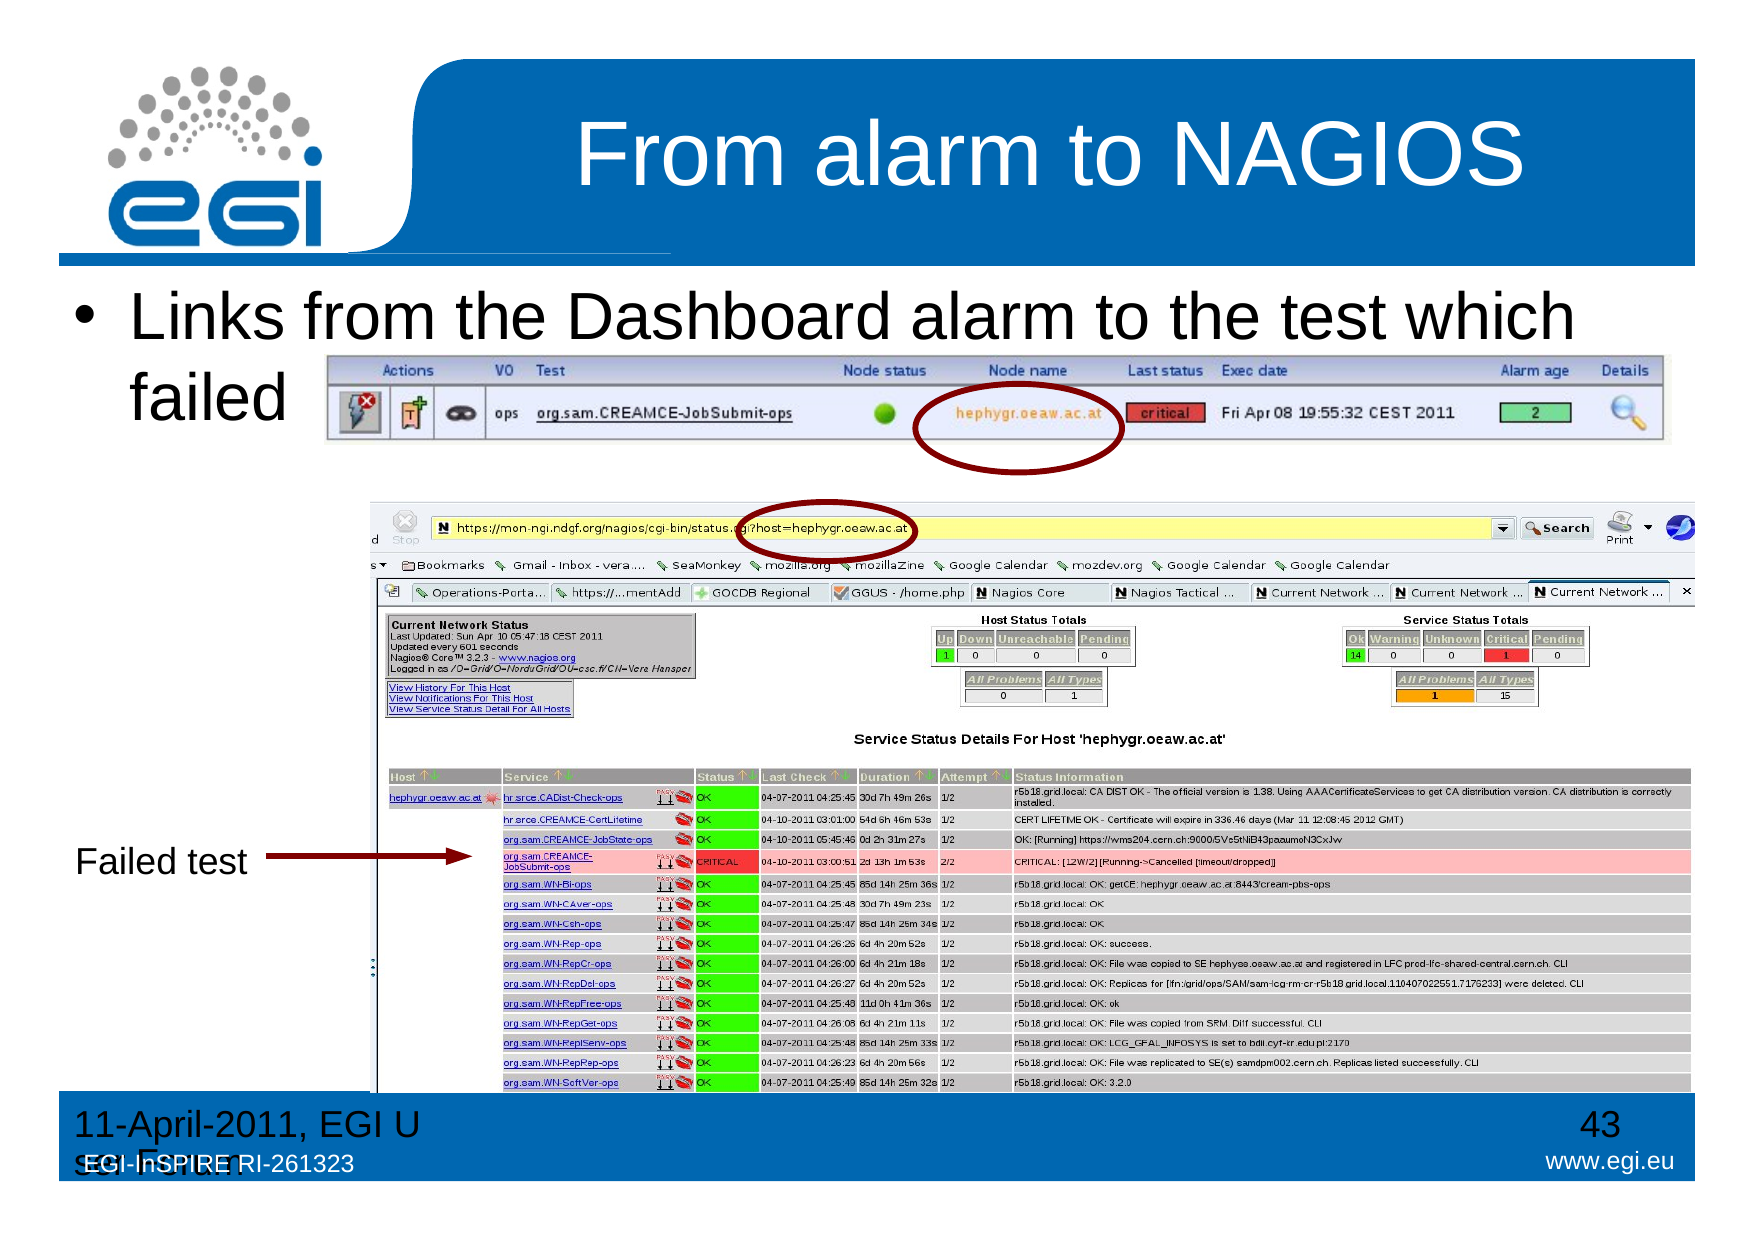

# From alarm to NAGIOS
Links from the Dashboard alarm to the test which failed
Failed test
11-April-2011, EGI User Forum
43
Training Guide